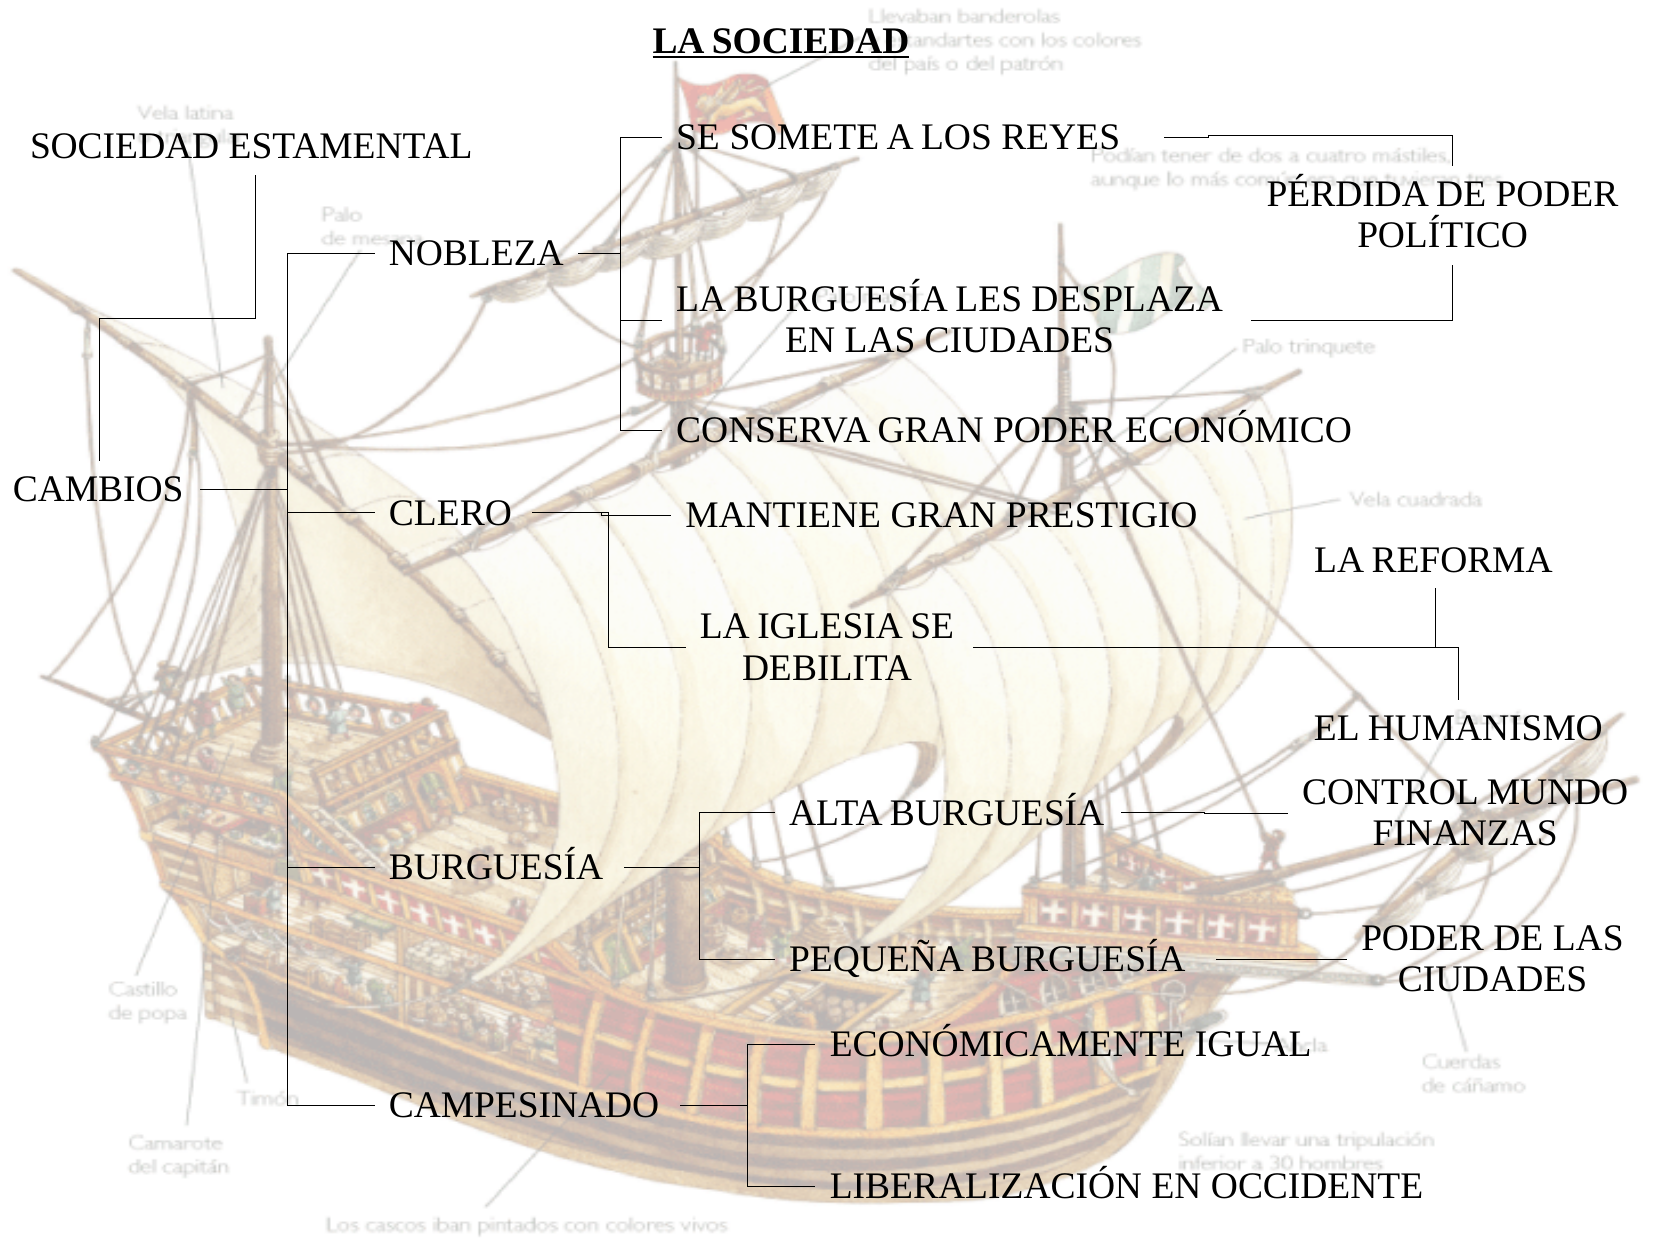

LA SOCIEDAD
SE SOMETE A LOS REYES
SOCIEDAD ESTAMENTAL
PÉRDIDA DE PODER
POLÍTICO
NOBLEZA
LA BURGUESÍA LES DESPLAZA
EN LAS CIUDADES
CONSERVA GRAN PODER ECONÓMICO
CAMBIOS
CLERO
MANTIENE GRAN PRESTIGIO
LA REFORMA
LA IGLESIA SE
DEBILITA
EL HUMANISMO
CONTROL MUNDO
FINANZAS
ALTA BURGUESÍA
BURGUESÍA
PODER DE LAS
CIUDADES
PEQUEÑA BURGUESÍA
ECONÓMICAMENTE IGUAL
CAMPESINADO
LIBERALIZACIÓN EN OCCIDENTE